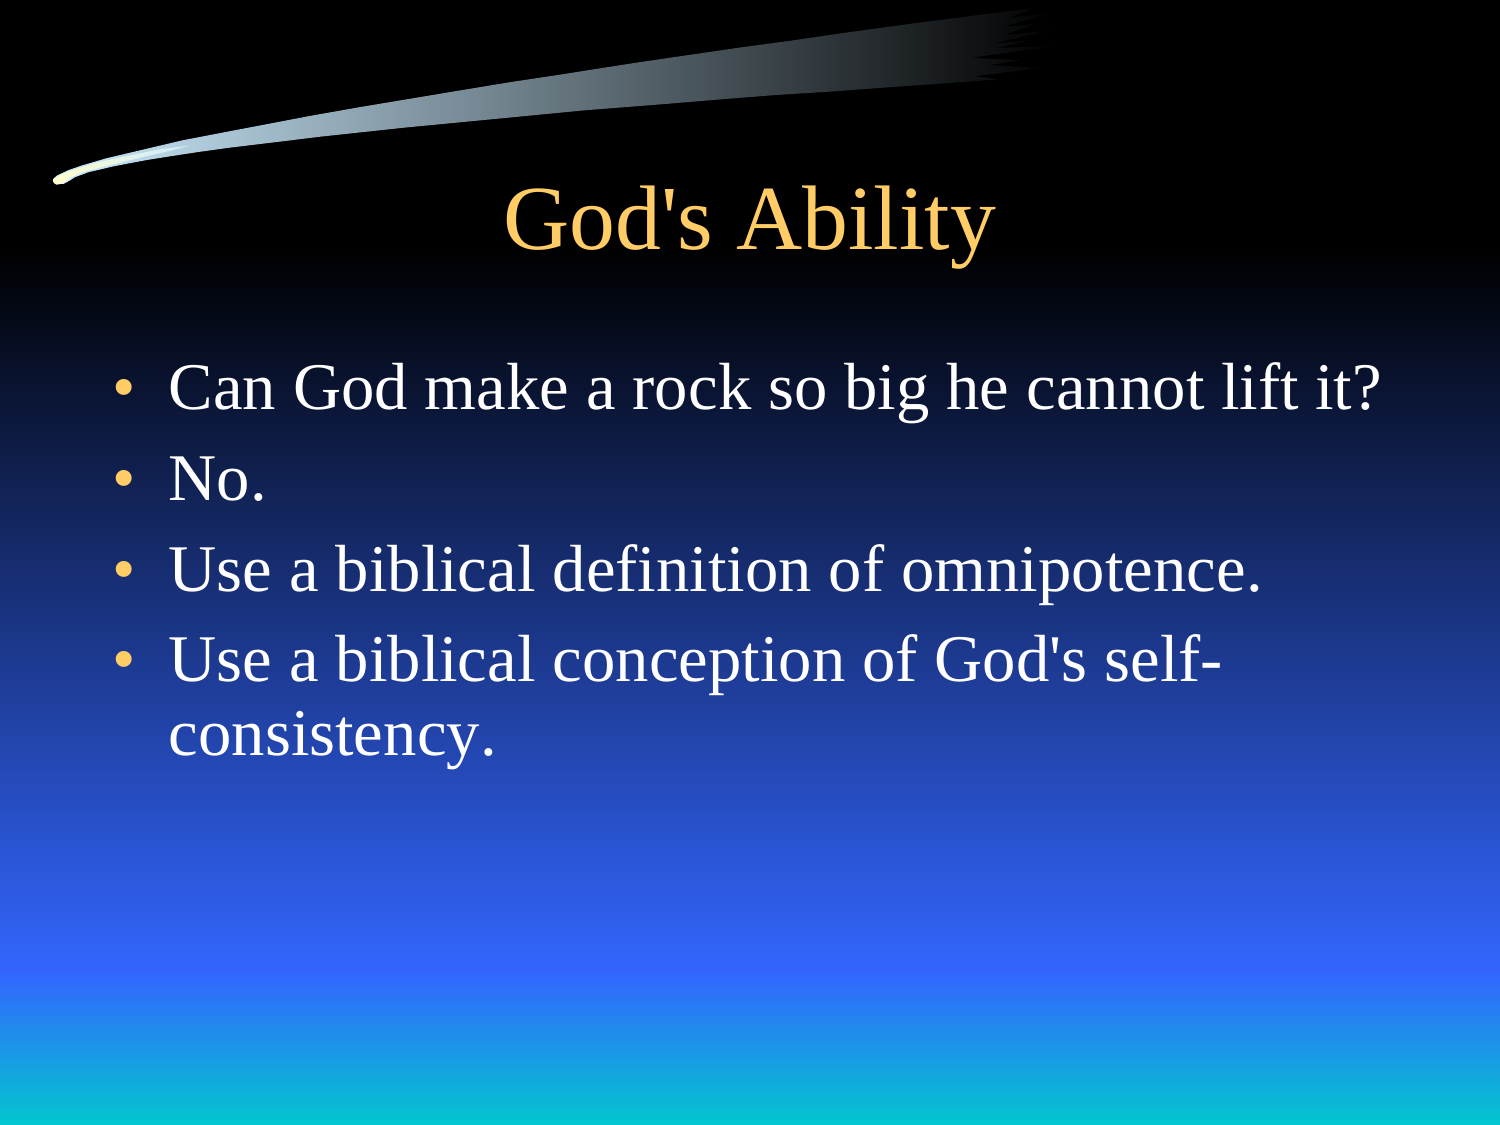

# God's Ability
Can God make a rock so big he cannot lift it?
No.
Use a biblical definition of omnipotence.
Use a biblical conception of God's self-consistency.